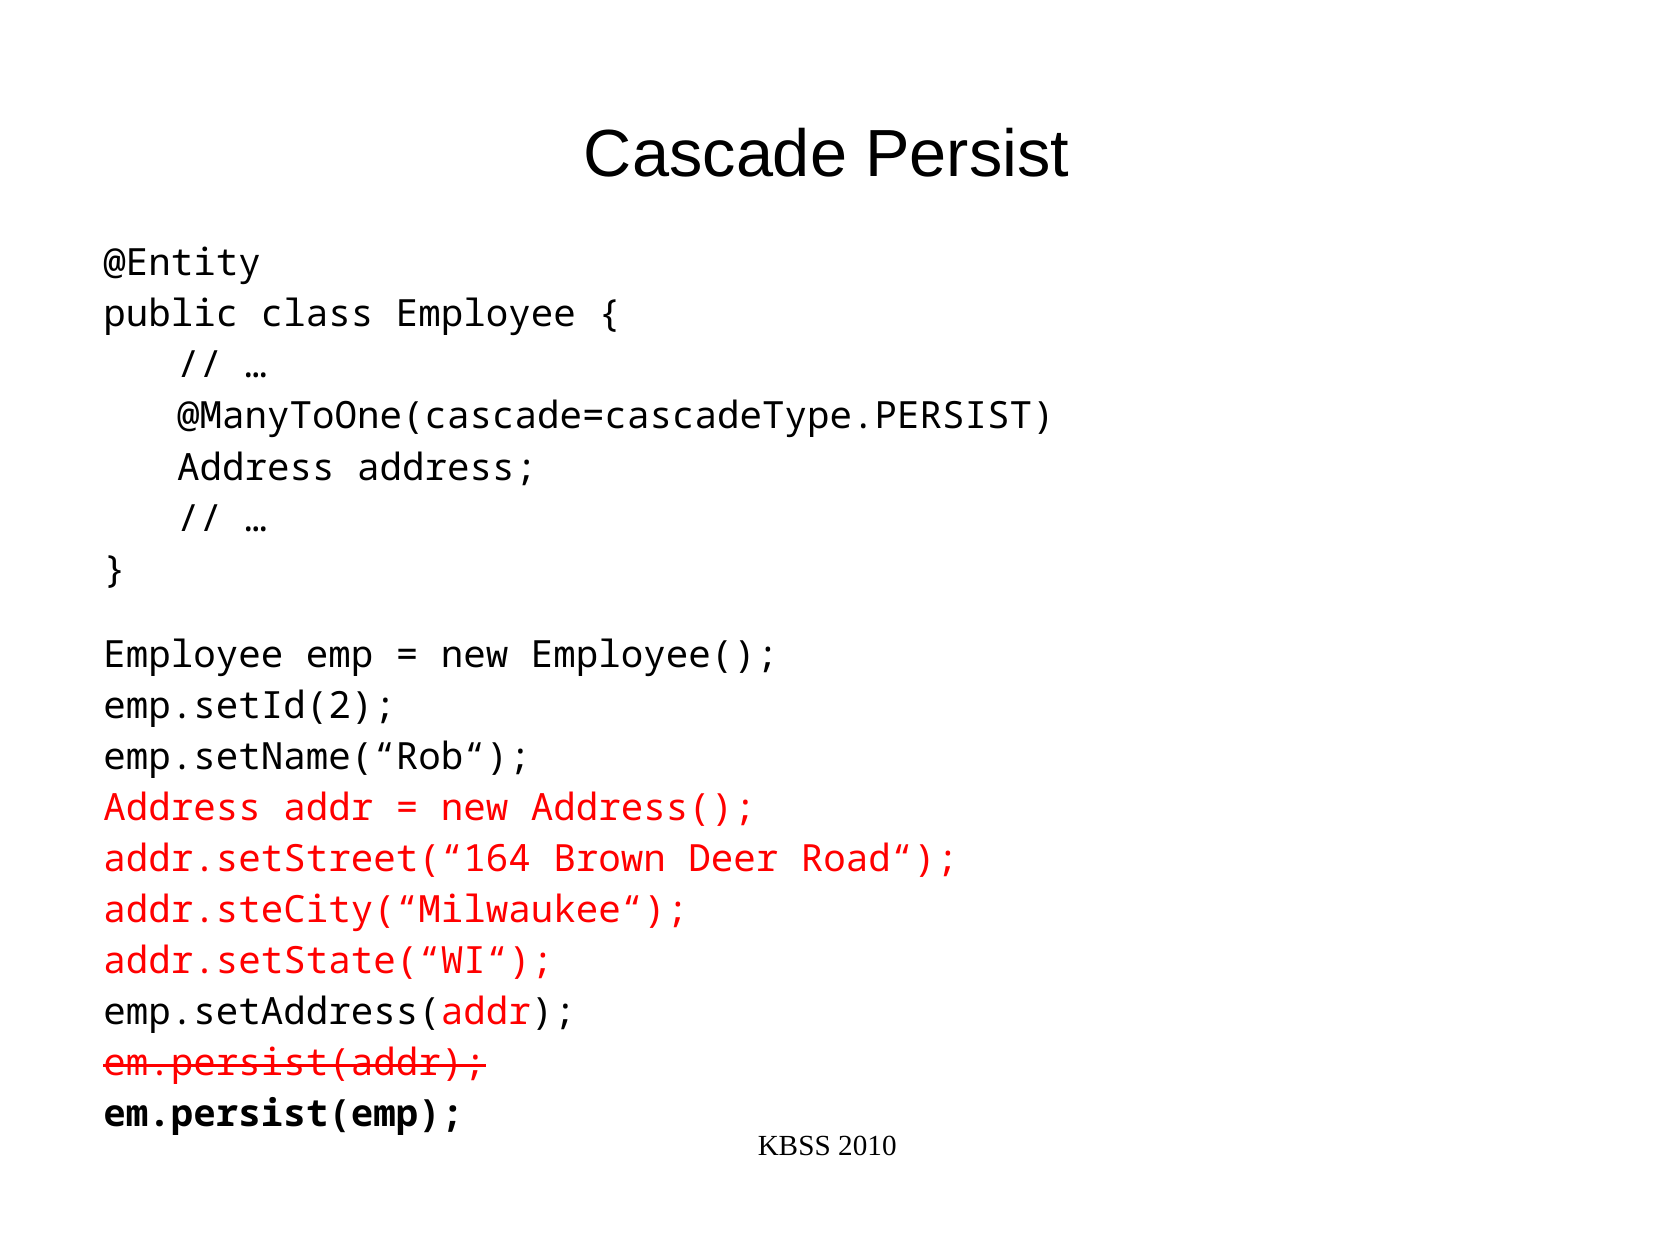

# Cascade Persist
@Entity
public class Employee {
	// …
	@ManyToOne(cascade=cascadeType.PERSIST)
	Address address;
	// …
}
Employee emp = new Employee();
emp.setId(2);
emp.setName(“Rob“);
Address addr = new Address();
addr.setStreet(“164 Brown Deer Road“);
addr.steCity(“Milwaukee“);
addr.setState(“WI“);
emp.setAddress(addr);
em.persist(addr);
em.persist(emp);
KBSS 2010